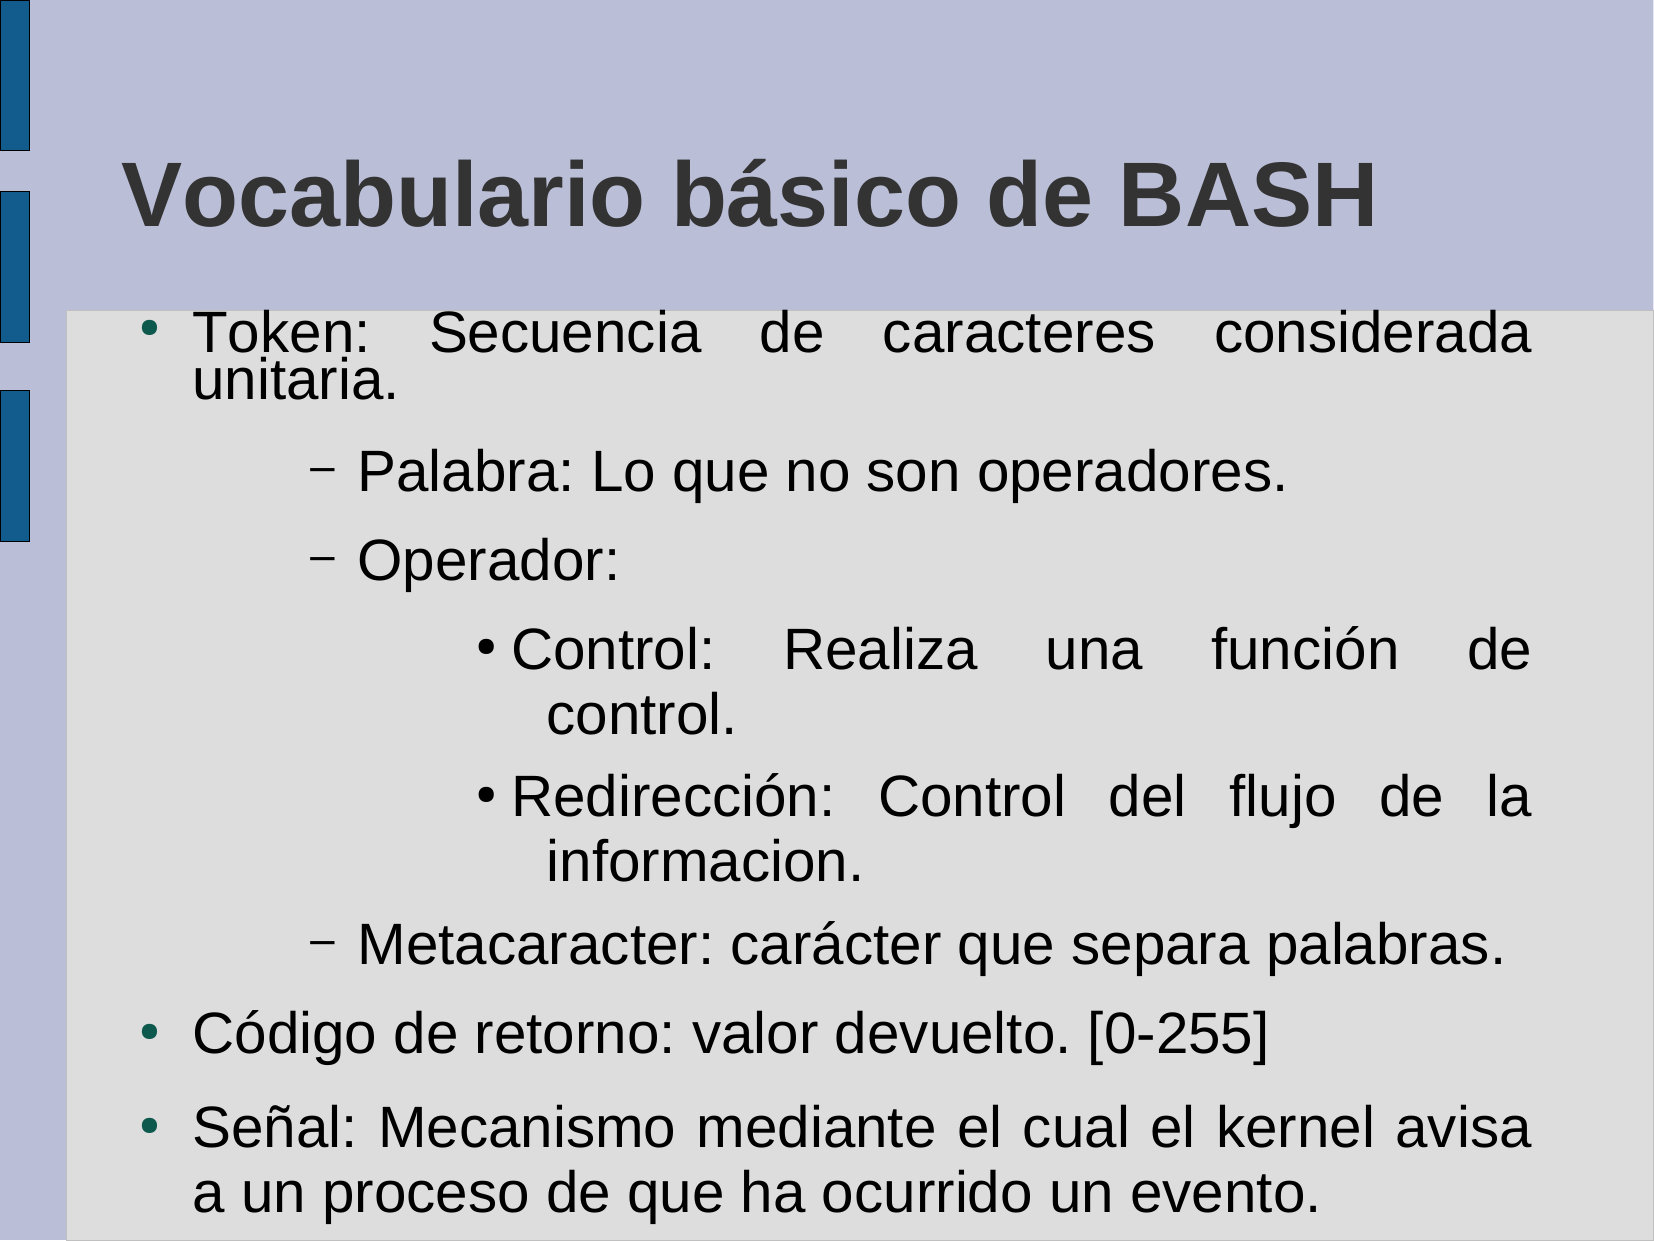

# Vocabulario básico de BASH
Token: Secuencia de caracteres considerada unitaria.
Palabra: Lo que no son operadores.
Operador:
Control: Realiza una función de control.
Redirección: Control del flujo de la informacion.
Metacaracter: carácter que separa palabras.
Código de retorno: valor devuelto. [0-255]
Señal: Mecanismo mediante el cual el kernel avisa a un proceso de que ha ocurrido un evento.